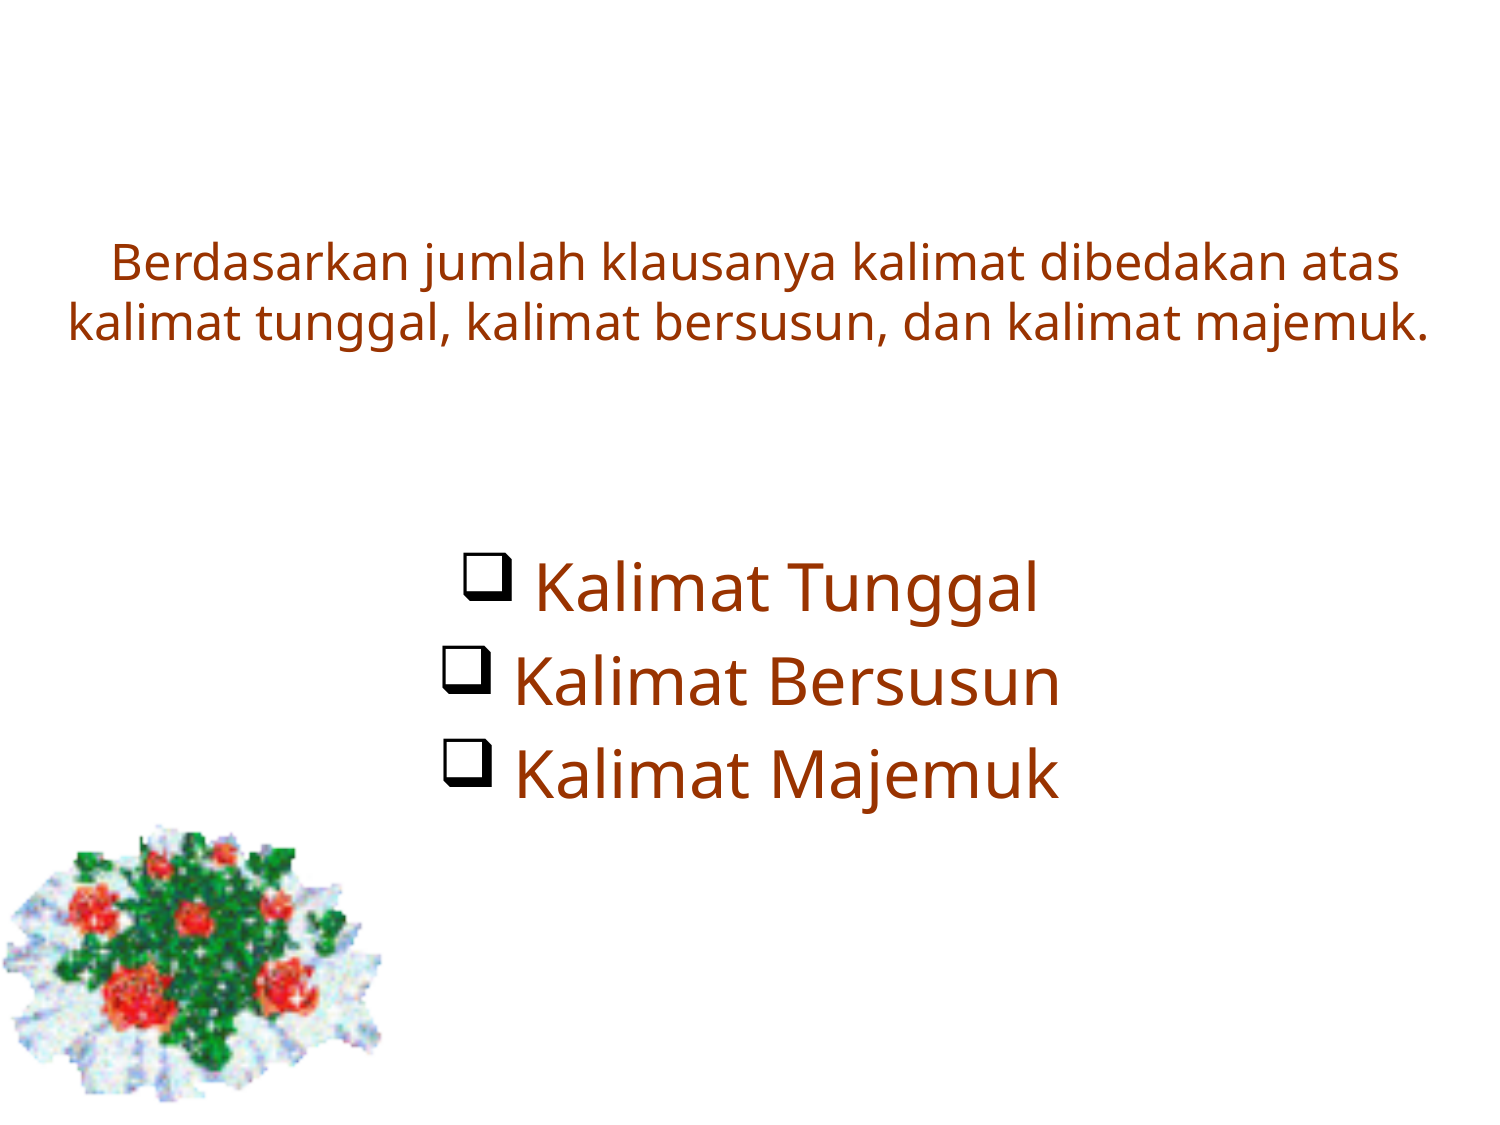

# Berdasarkan jumlah klausanya kalimat dibedakan atas kalimat tunggal, kalimat bersusun, dan kalimat majemuk.
Kalimat Tunggal
Kalimat Bersusun
Kalimat Majemuk